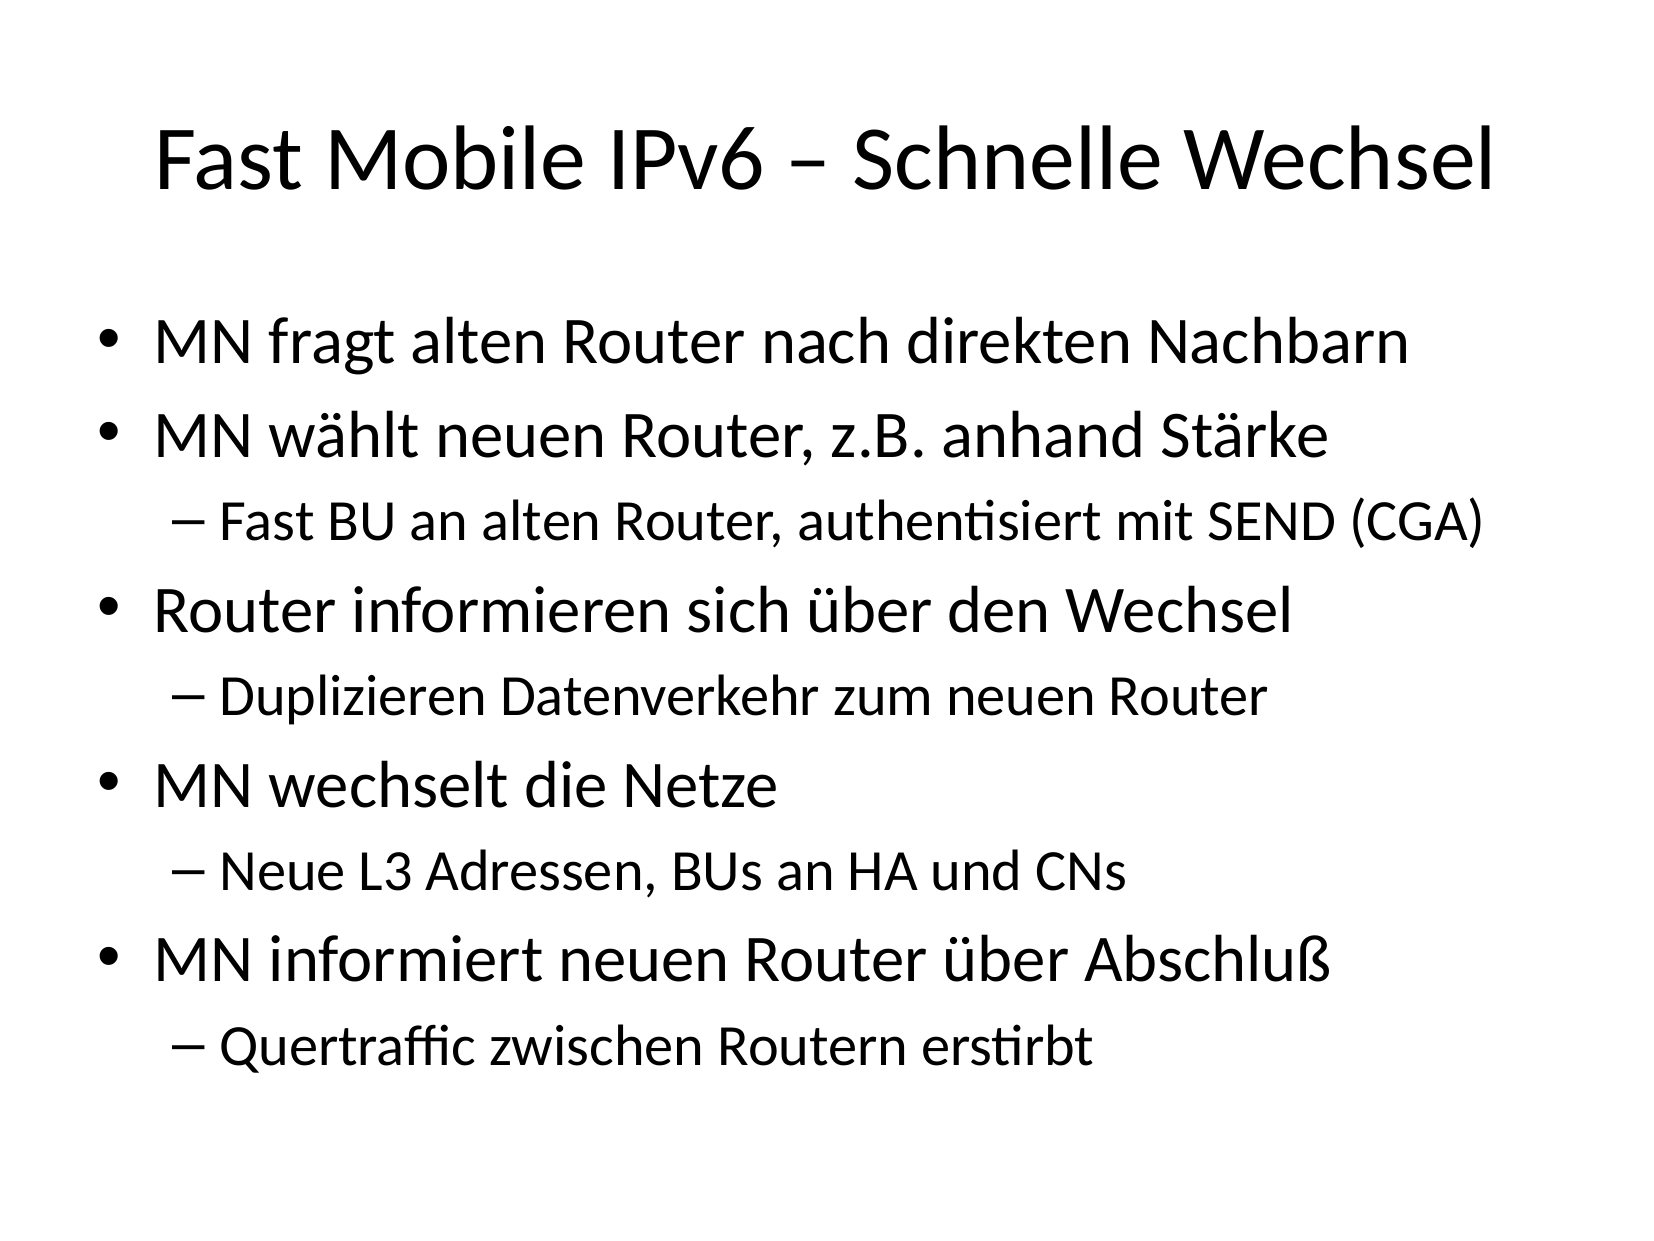

# Fast Mobile IPv6 – Schnelle Wechsel
MN fragt alten Router nach direkten Nachbarn
MN wählt neuen Router, z.B. anhand Stärke
Fast BU an alten Router, authentisiert mit SEND (CGA)
Router informieren sich über den Wechsel
Duplizieren Datenverkehr zum neuen Router
MN wechselt die Netze
Neue L3 Adressen, BUs an HA und CNs
MN informiert neuen Router über Abschluß
Quertraffic zwischen Routern erstirbt